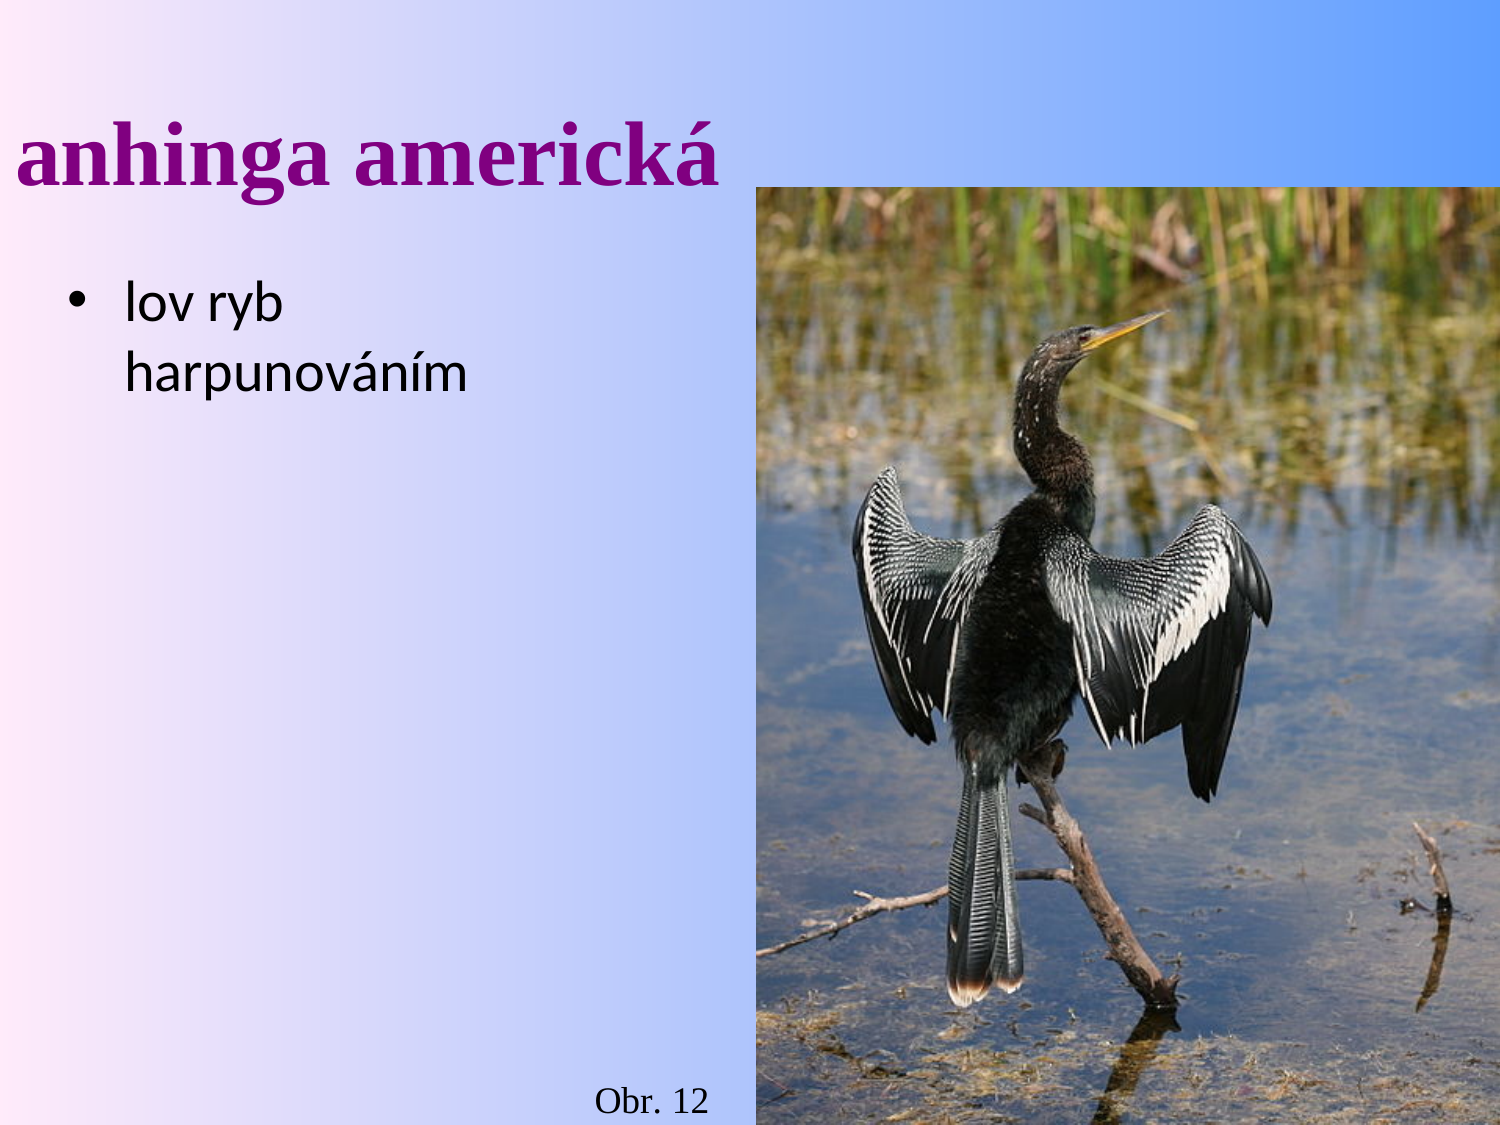

# anhinga americká
lov ryb harpunováním
 Obr. 12